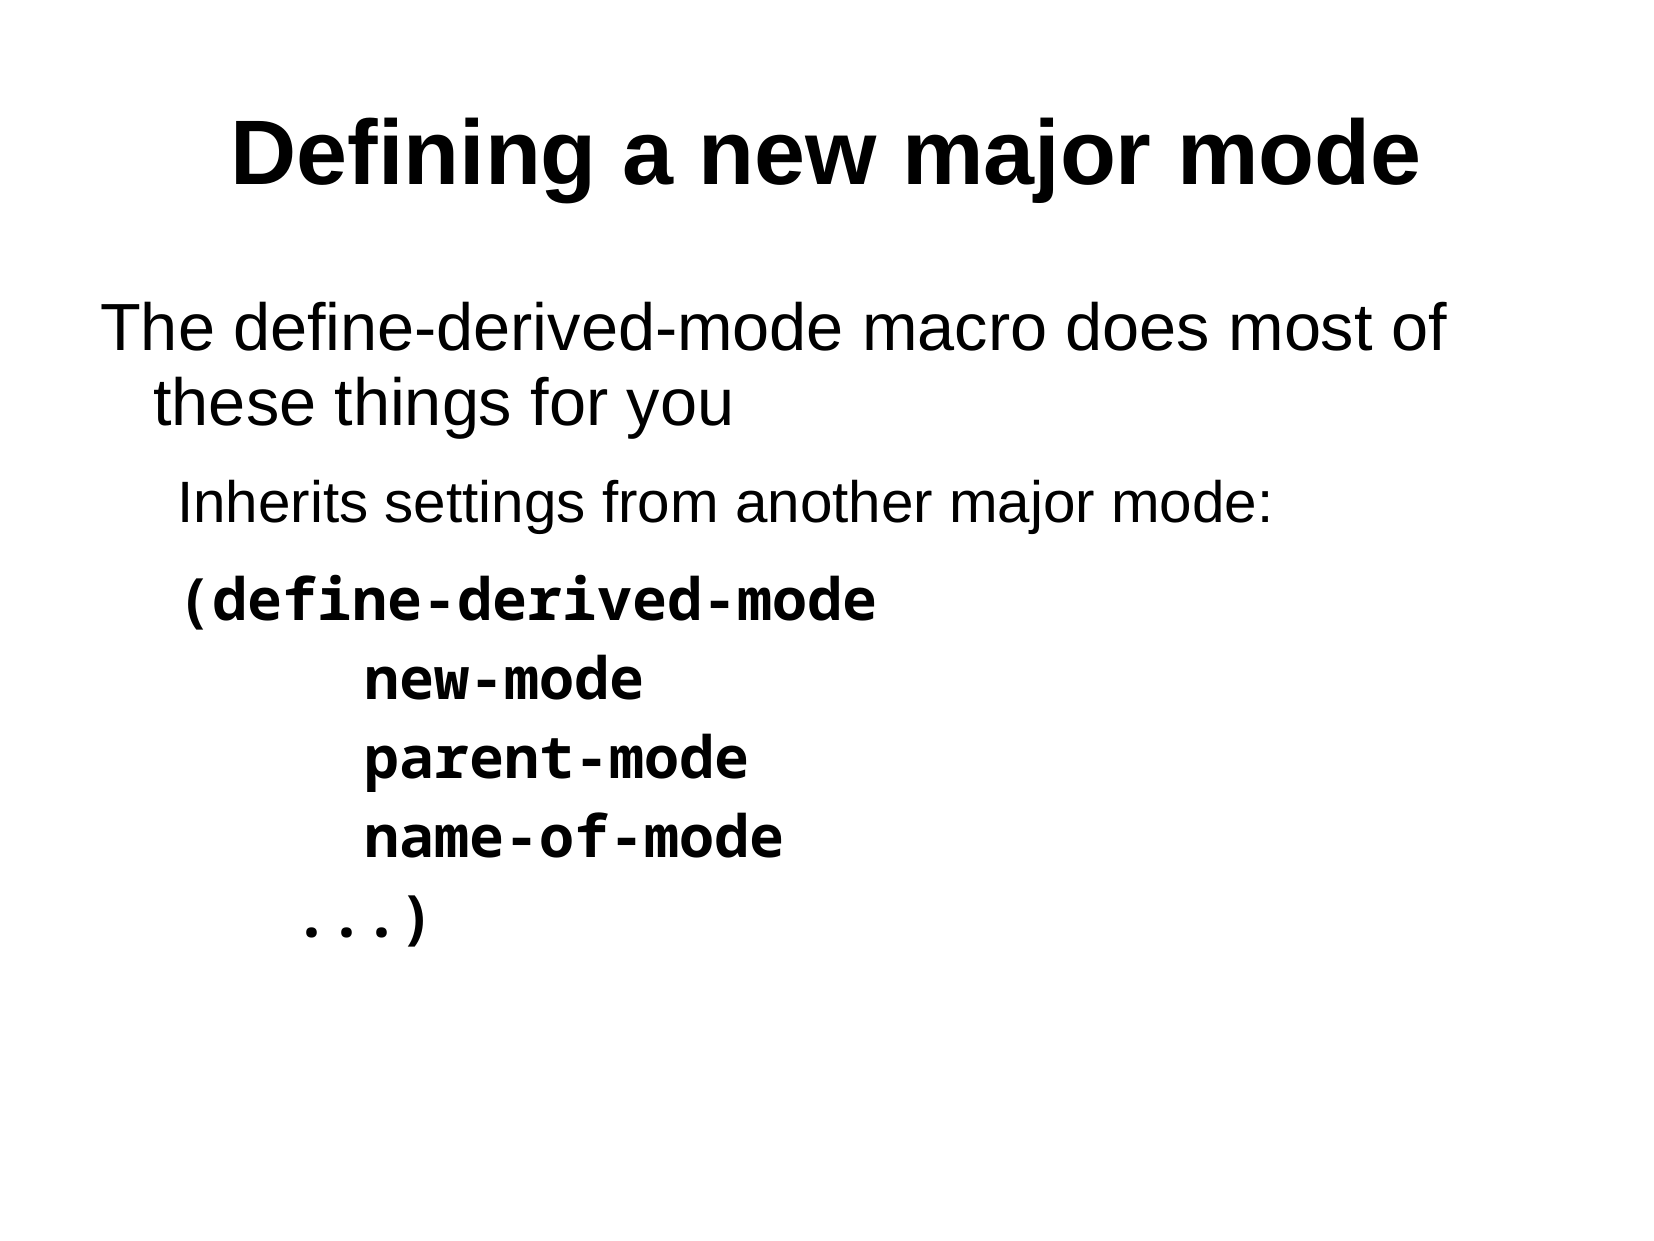

# Defining a new major mode
The define-derived-mode macro does most of these things for you
Inherits settings from another major mode:
(define-derived-mode
 new-mode
 parent-mode
 name-of-mode
 ...)